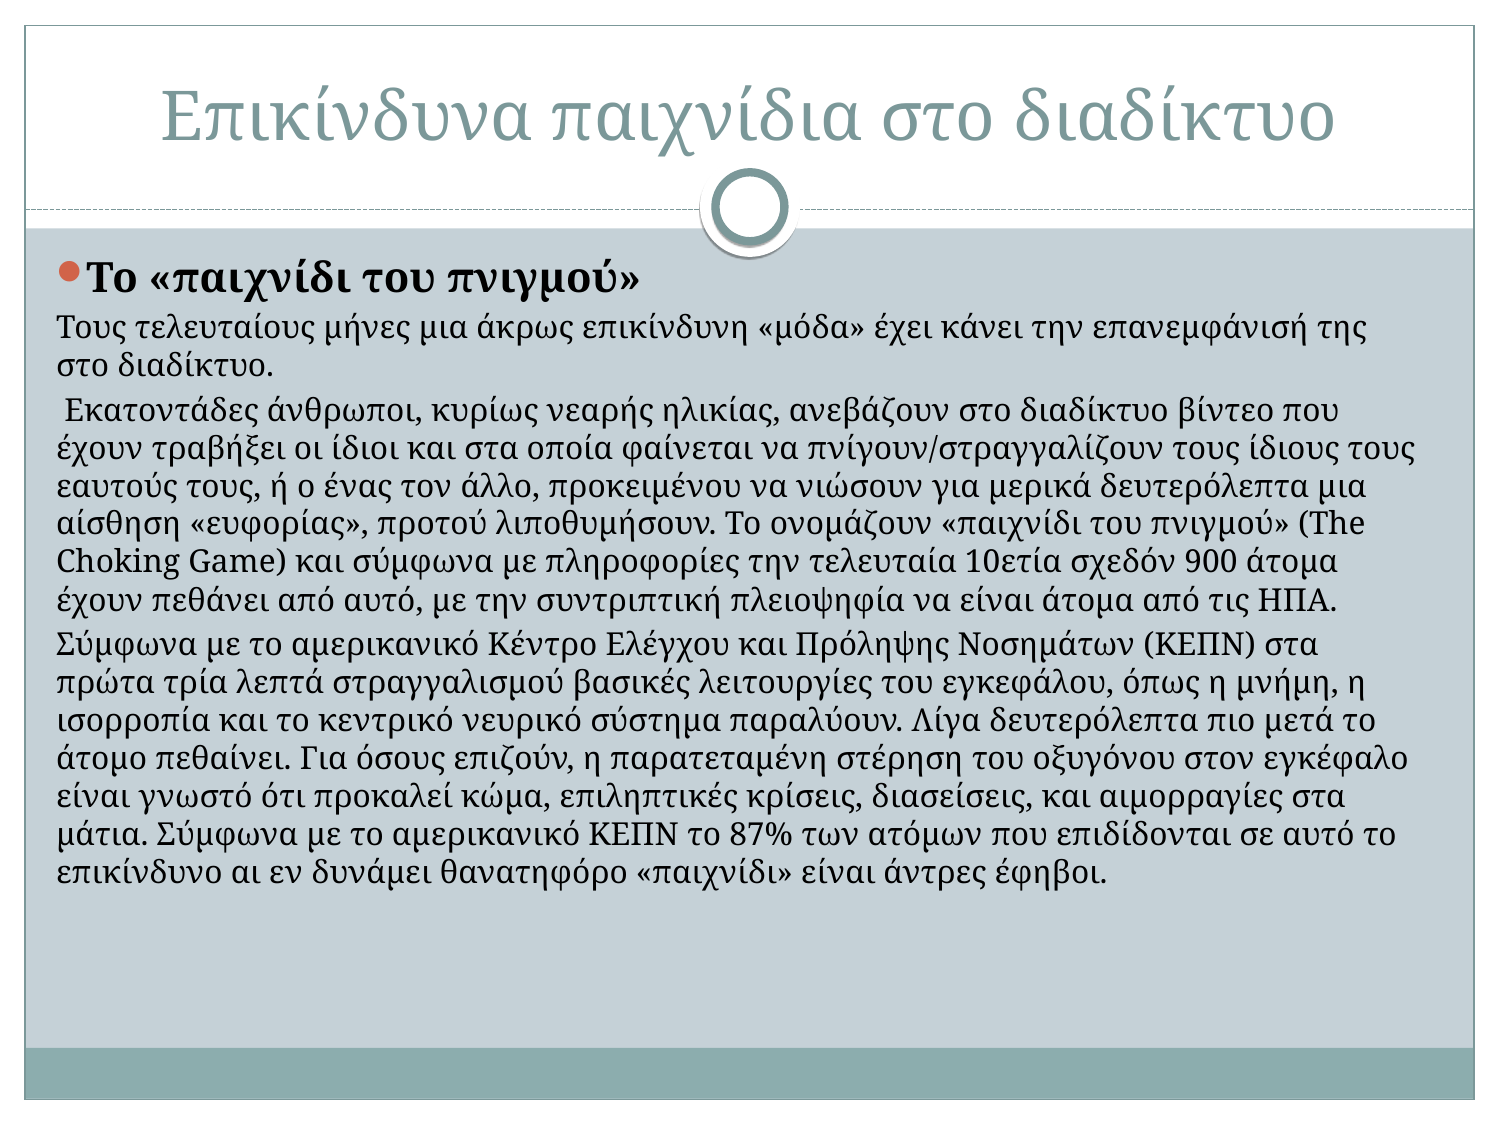

# Επικίνδυνα παιχνίδια στο διαδίκτυο
 Το «παιχνίδι του πνιγμού»
Τους τελευταίους μήνες μια άκρως επικίνδυνη «μόδα» έχει κάνει την επανεμφάνισή της στο διαδίκτυο.
 Εκατοντάδες άνθρωποι, κυρίως νεαρής ηλικίας, ανεβάζουν στο διαδίκτυο βίντεο που έχουν τραβήξει οι ίδιοι και στα οποία φαίνεται να πνίγουν/στραγγαλίζουν τους ίδιους τους εαυτούς τους, ή ο ένας τον άλλο, προκειμένου να νιώσουν για μερικά δευτερόλεπτα μια αίσθηση «ευφορίας», προτού λιποθυμήσουν. Το ονομάζουν «παιχνίδι του πνιγμού» (The Choking Game) και σύμφωνα με πληροφορίες την τελευταία 10ετία σχεδόν 900 άτομα έχουν πεθάνει από αυτό, με την συντριπτική πλειοψηφία να είναι άτομα από τις ΗΠΑ.
Σύμφωνα με το αμερικανικό Κέντρο Ελέγχου και Πρόληψης Νοσημάτων (ΚΕΠΝ) στα πρώτα τρία λεπτά στραγγαλισμού βασικές λειτουργίες του εγκεφάλου, όπως η μνήμη, η ισορροπία και το κεντρικό νευρικό σύστημα παραλύουν. Λίγα δευτερόλεπτα πιο μετά το άτομο πεθαίνει. Για όσους επιζούν, η παρατεταμένη στέρηση του οξυγόνου στον εγκέφαλο είναι γνωστό ότι προκαλεί κώμα, επιληπτικές κρίσεις, διασείσεις, και αιμορραγίες στα μάτια. Σύμφωνα με το αμερικανικό ΚΕΠΝ το 87% των ατόμων που επιδίδονται σε αυτό το επικίνδυνο αι εν δυνάμει θανατηφόρο «παιχνίδι» είναι άντρες έφηβοι.